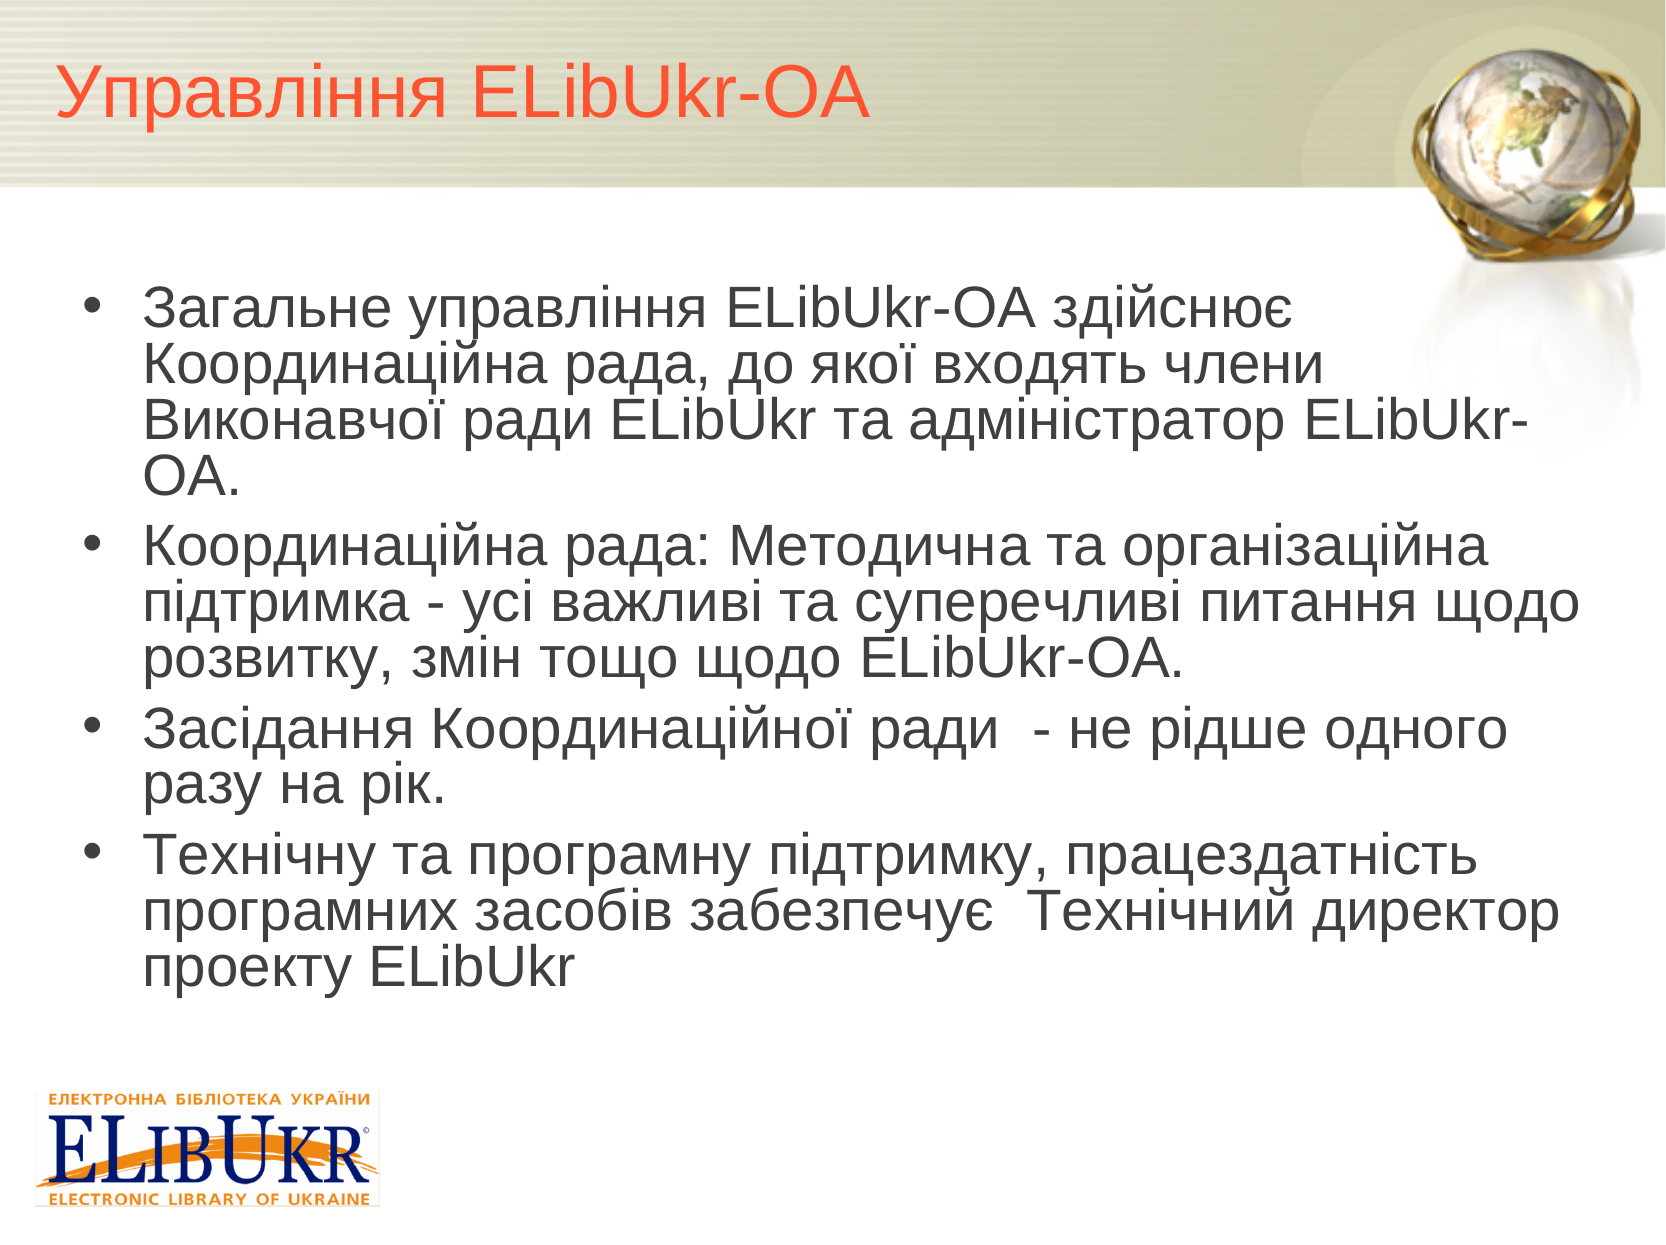

# Управління ELibUkr-OA
Загальне управління ELibUkr-OA здійснює Координаційна рада, до якої входять члени Виконавчої ради ELibUkr та адміністратор ELibUkr-OA.
Координаційна рада: Методична та організаційна підтримка - усі важливі та суперечливі питання щодо розвитку, змін тощо щодо ELibUkr-OA.
Засідання Координаційної ради - не рідше одного разу на рік.
Технічну та програмну підтримку, працездатність програмних засобів забезпечує Технічний директор проекту ELibUkr